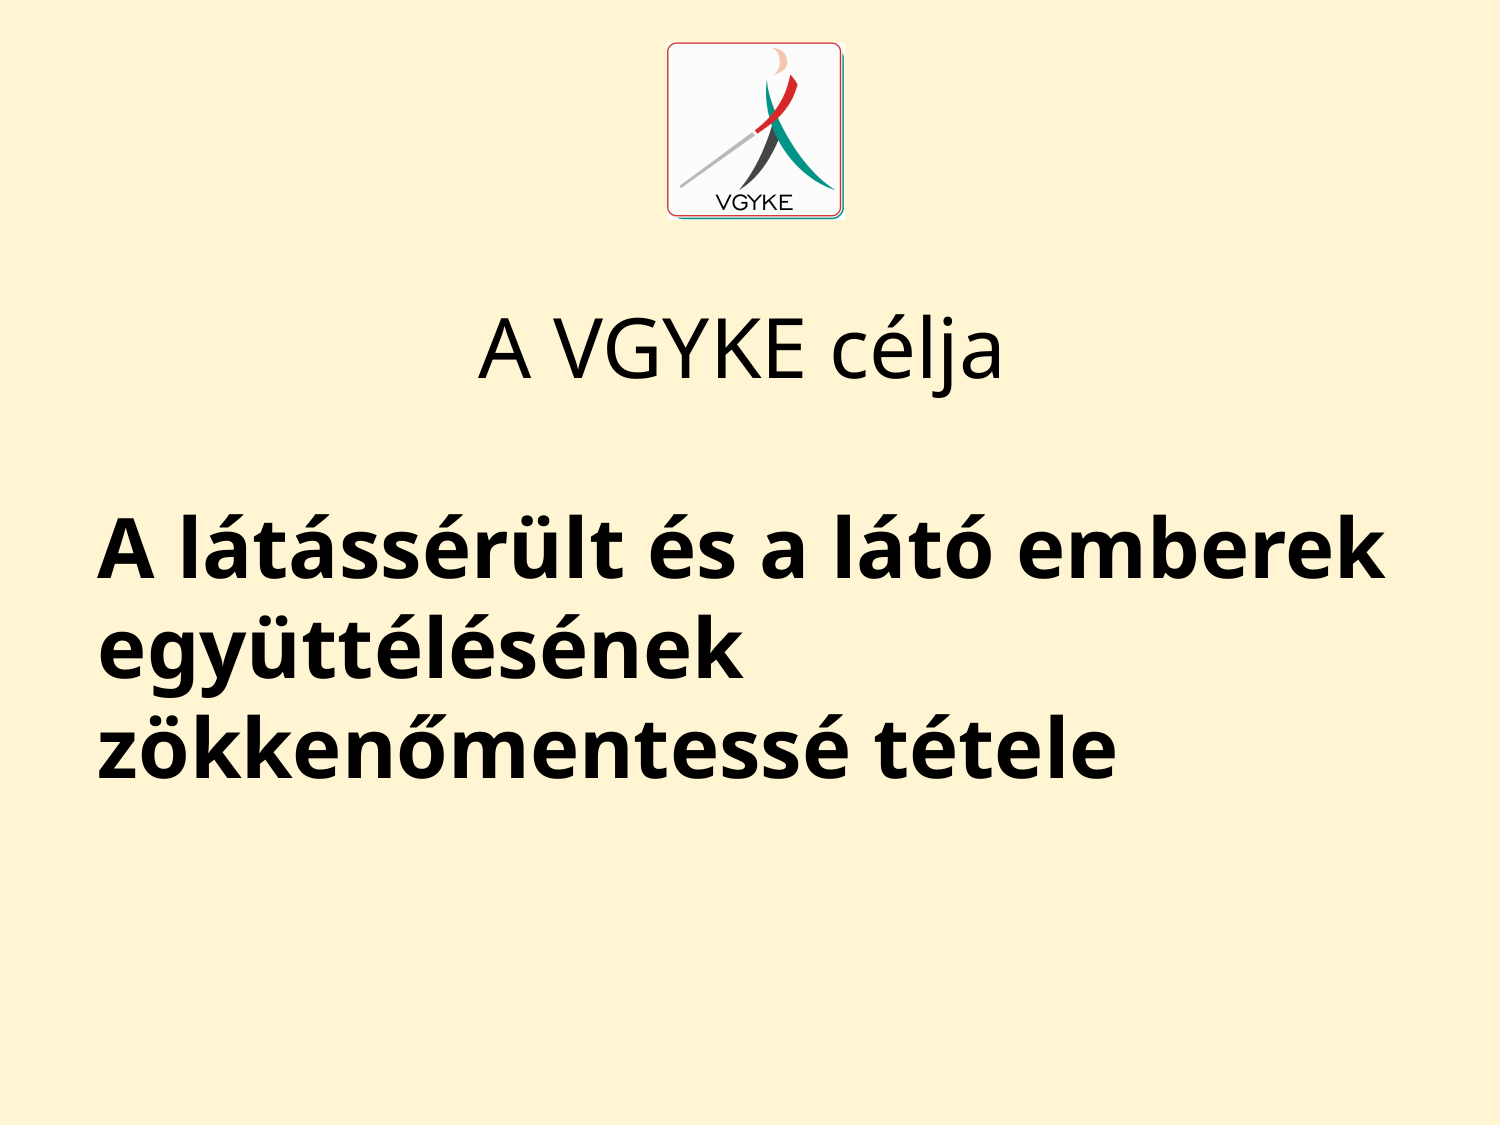

A VGYKE célja
A látássérült és a látó emberek együttélésének zökkenőmentessé tétele